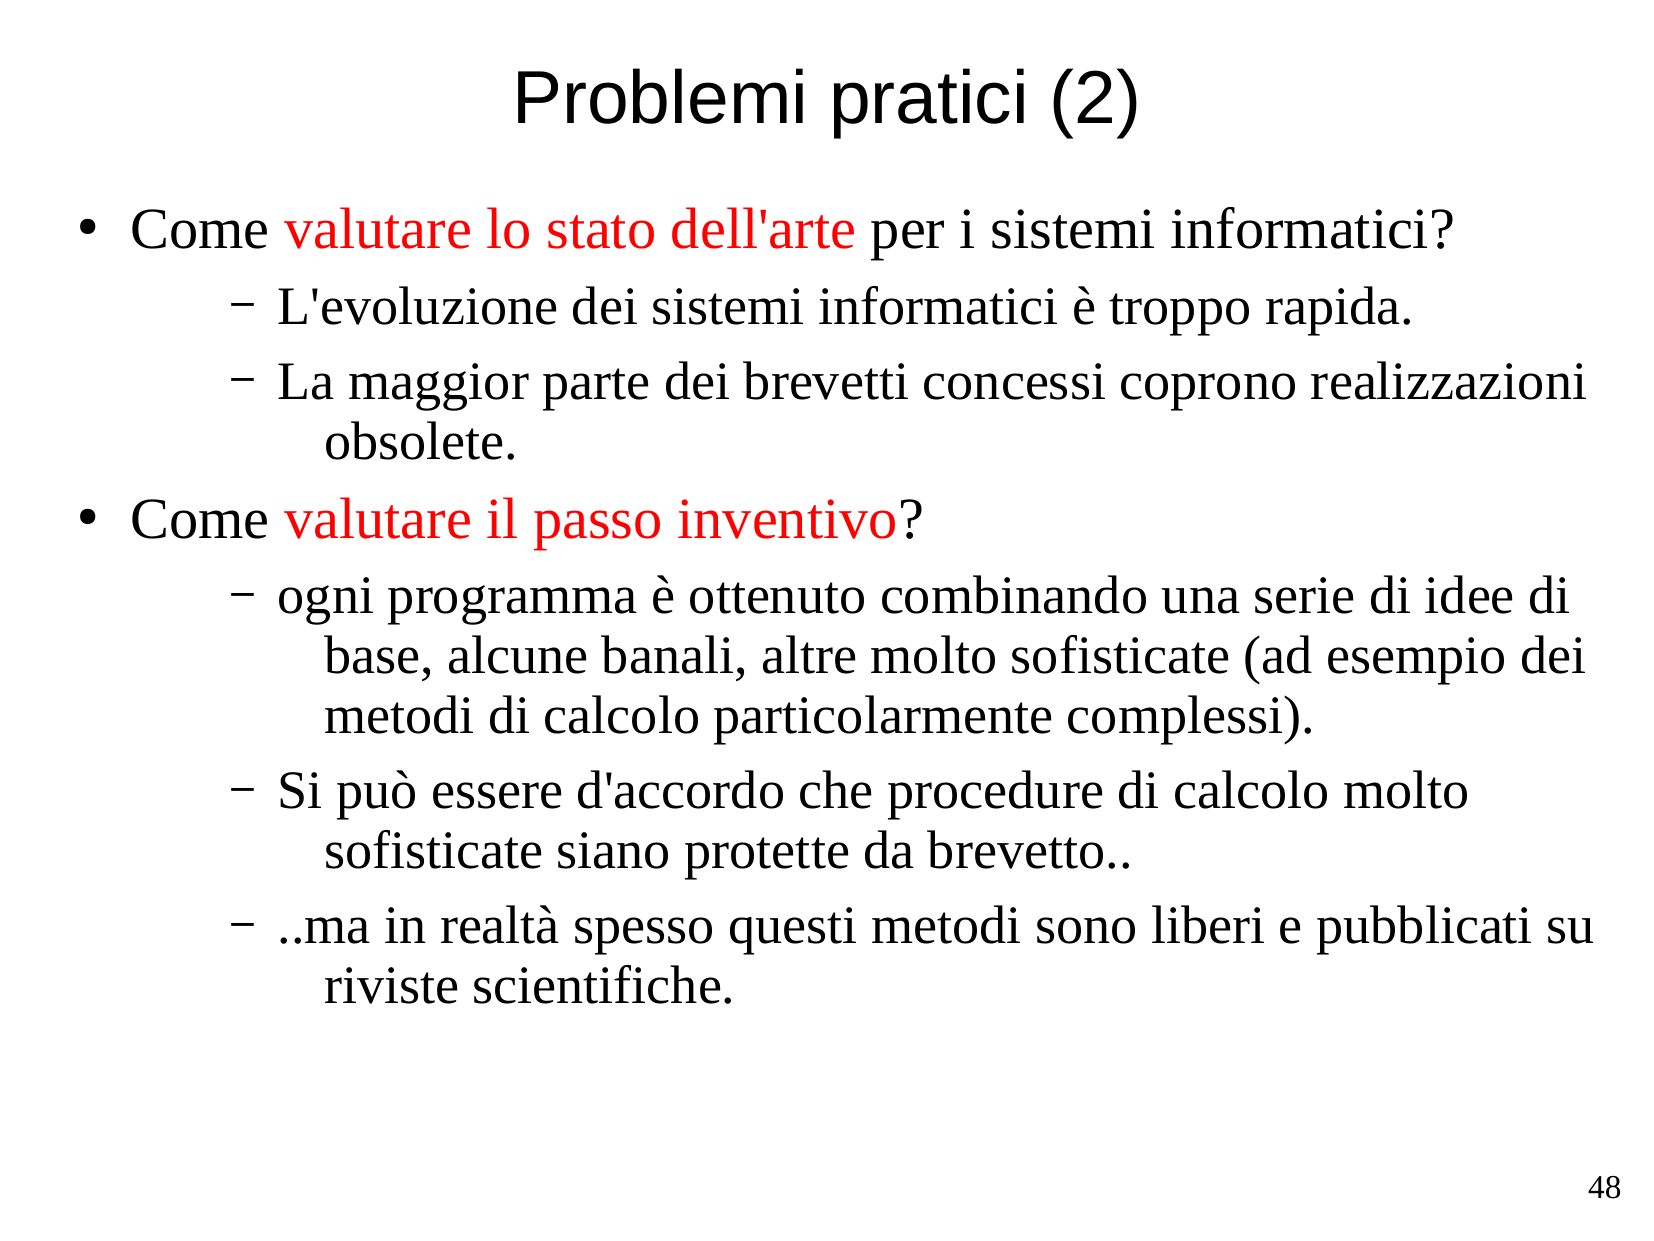

# Problemi pratici (2)
Come valutare lo stato dell'arte per i sistemi informatici?
L'evoluzione dei sistemi informatici è troppo rapida.
La maggior parte dei brevetti concessi coprono realizzazioni obsolete.
Come valutare il passo inventivo?
ogni programma è ottenuto combinando una serie di idee di base, alcune banali, altre molto sofisticate (ad esempio dei metodi di calcolo particolarmente complessi).
Si può essere d'accordo che procedure di calcolo molto sofisticate siano protette da brevetto..
..ma in realtà spesso questi metodi sono liberi e pubblicati su riviste scientifiche.